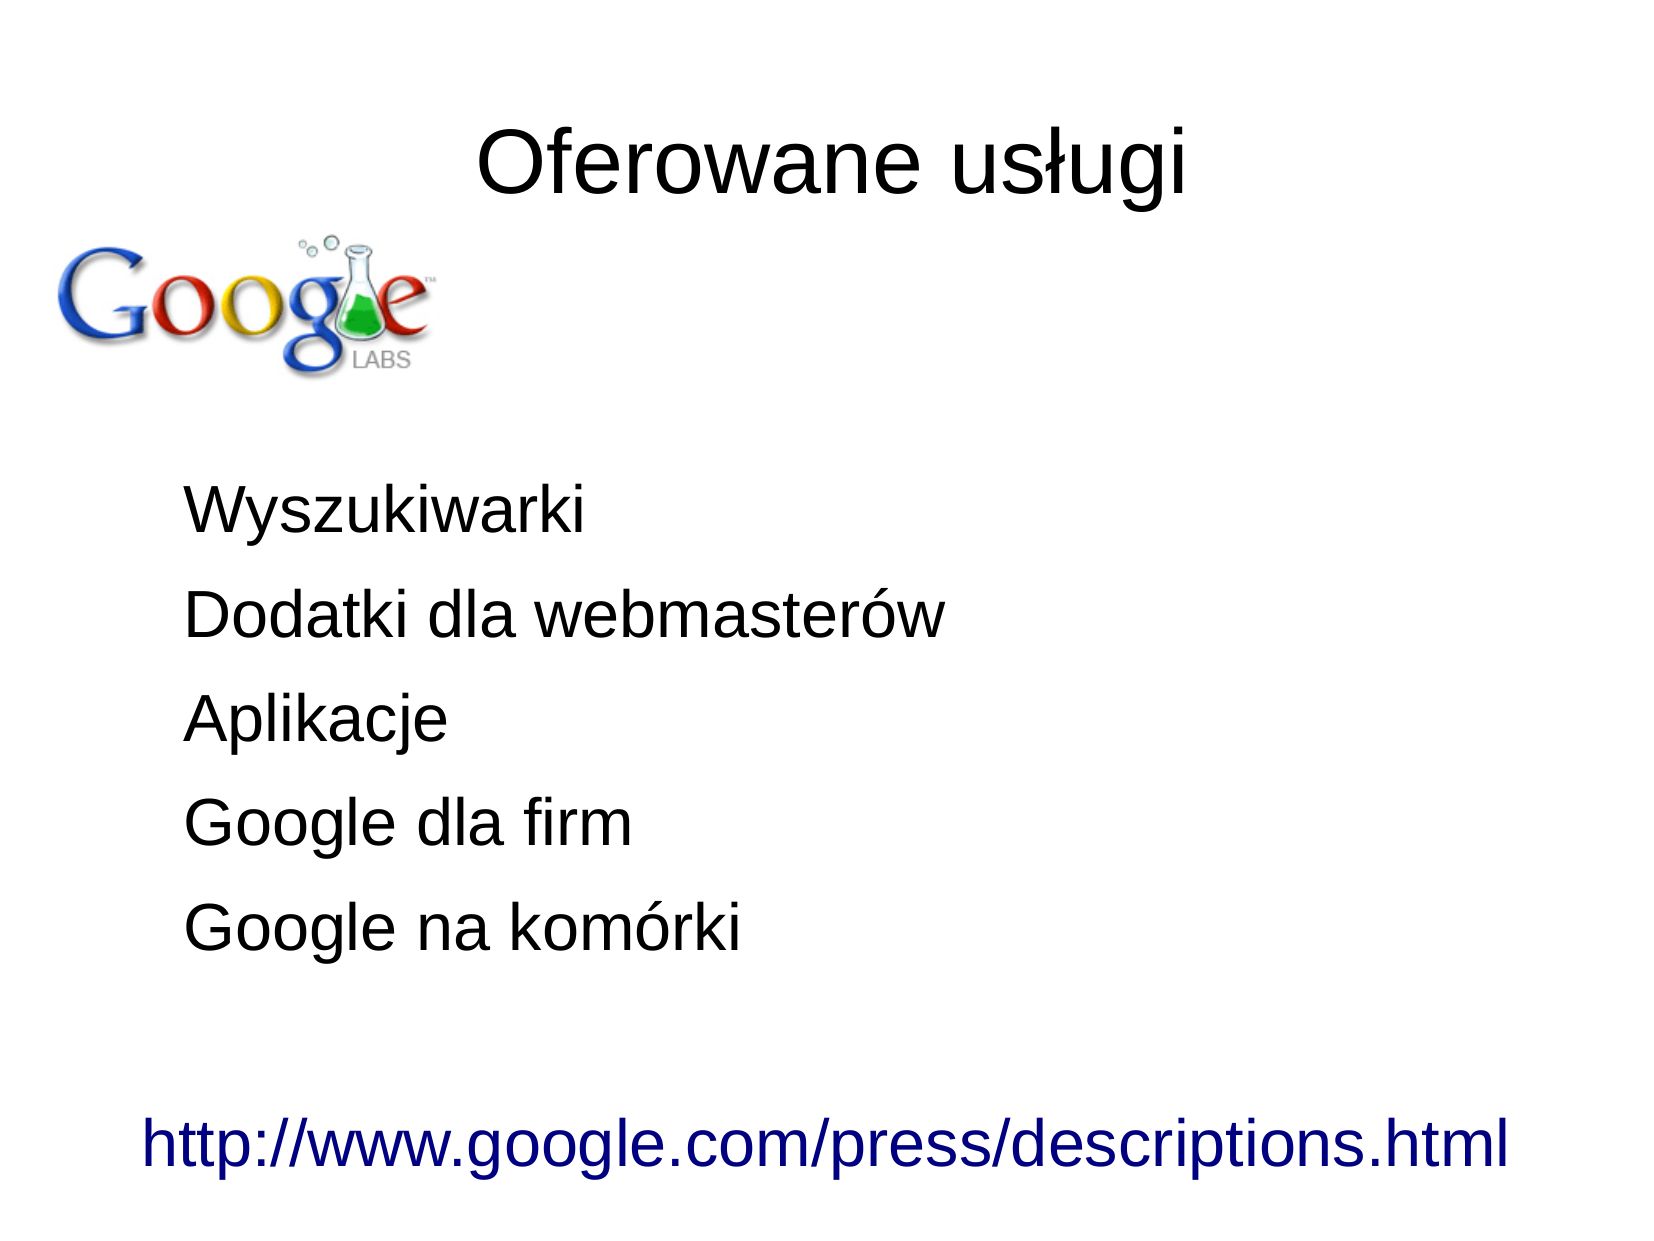

# Oferowane usługi
Wyszukiwarki
Dodatki dla webmasterów
Aplikacje
Google dla firm
Google na komórki
http://www.google.com/press/descriptions.html